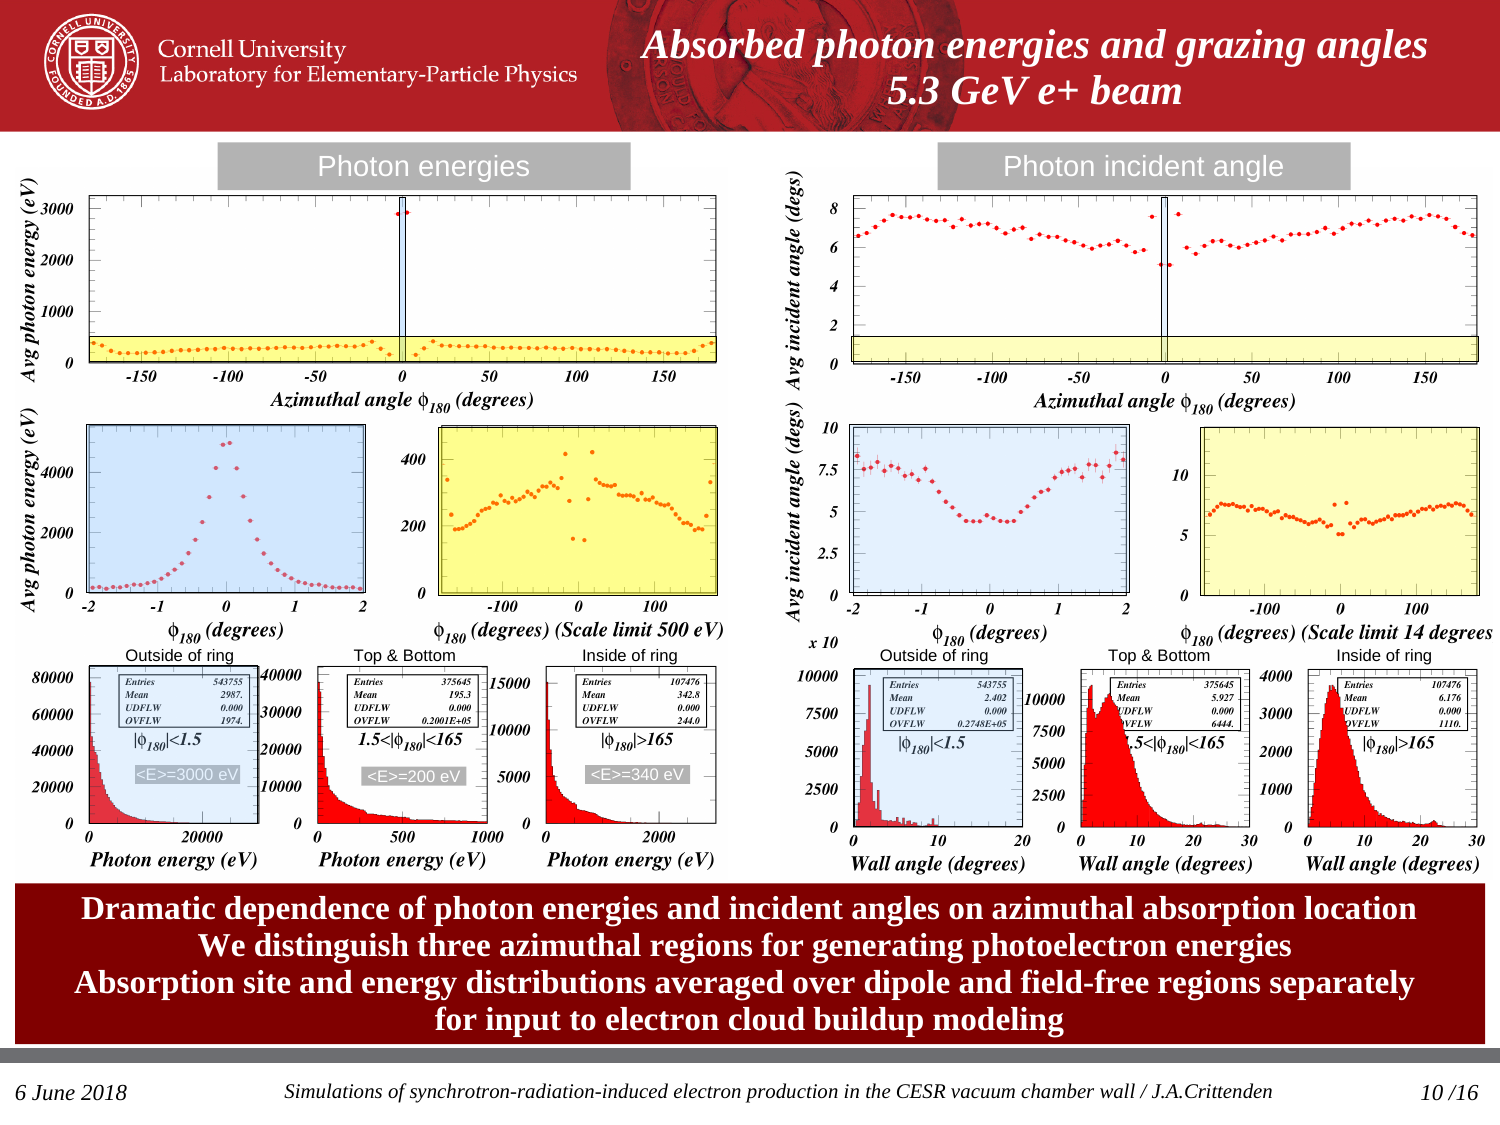

# Absorbed photon energies and grazing angles 5.3 GeV e+ beam
Photon energies
Photon incident angle
Outside of ring
Top & Bottom
Inside of ring
Outside of ring
Top & Bottom
Inside of ring
<E>=3000 eV
<E>=340 eV
<E>=200 eV
Dramatic dependence of photon energies and incident angles on azimuthal absorption location
We distinguish three azimuthal regions for generating photoelectron energies
Absorption site and energy distributions averaged over dipole and field-free regions separately
for input to electron cloud buildup modeling